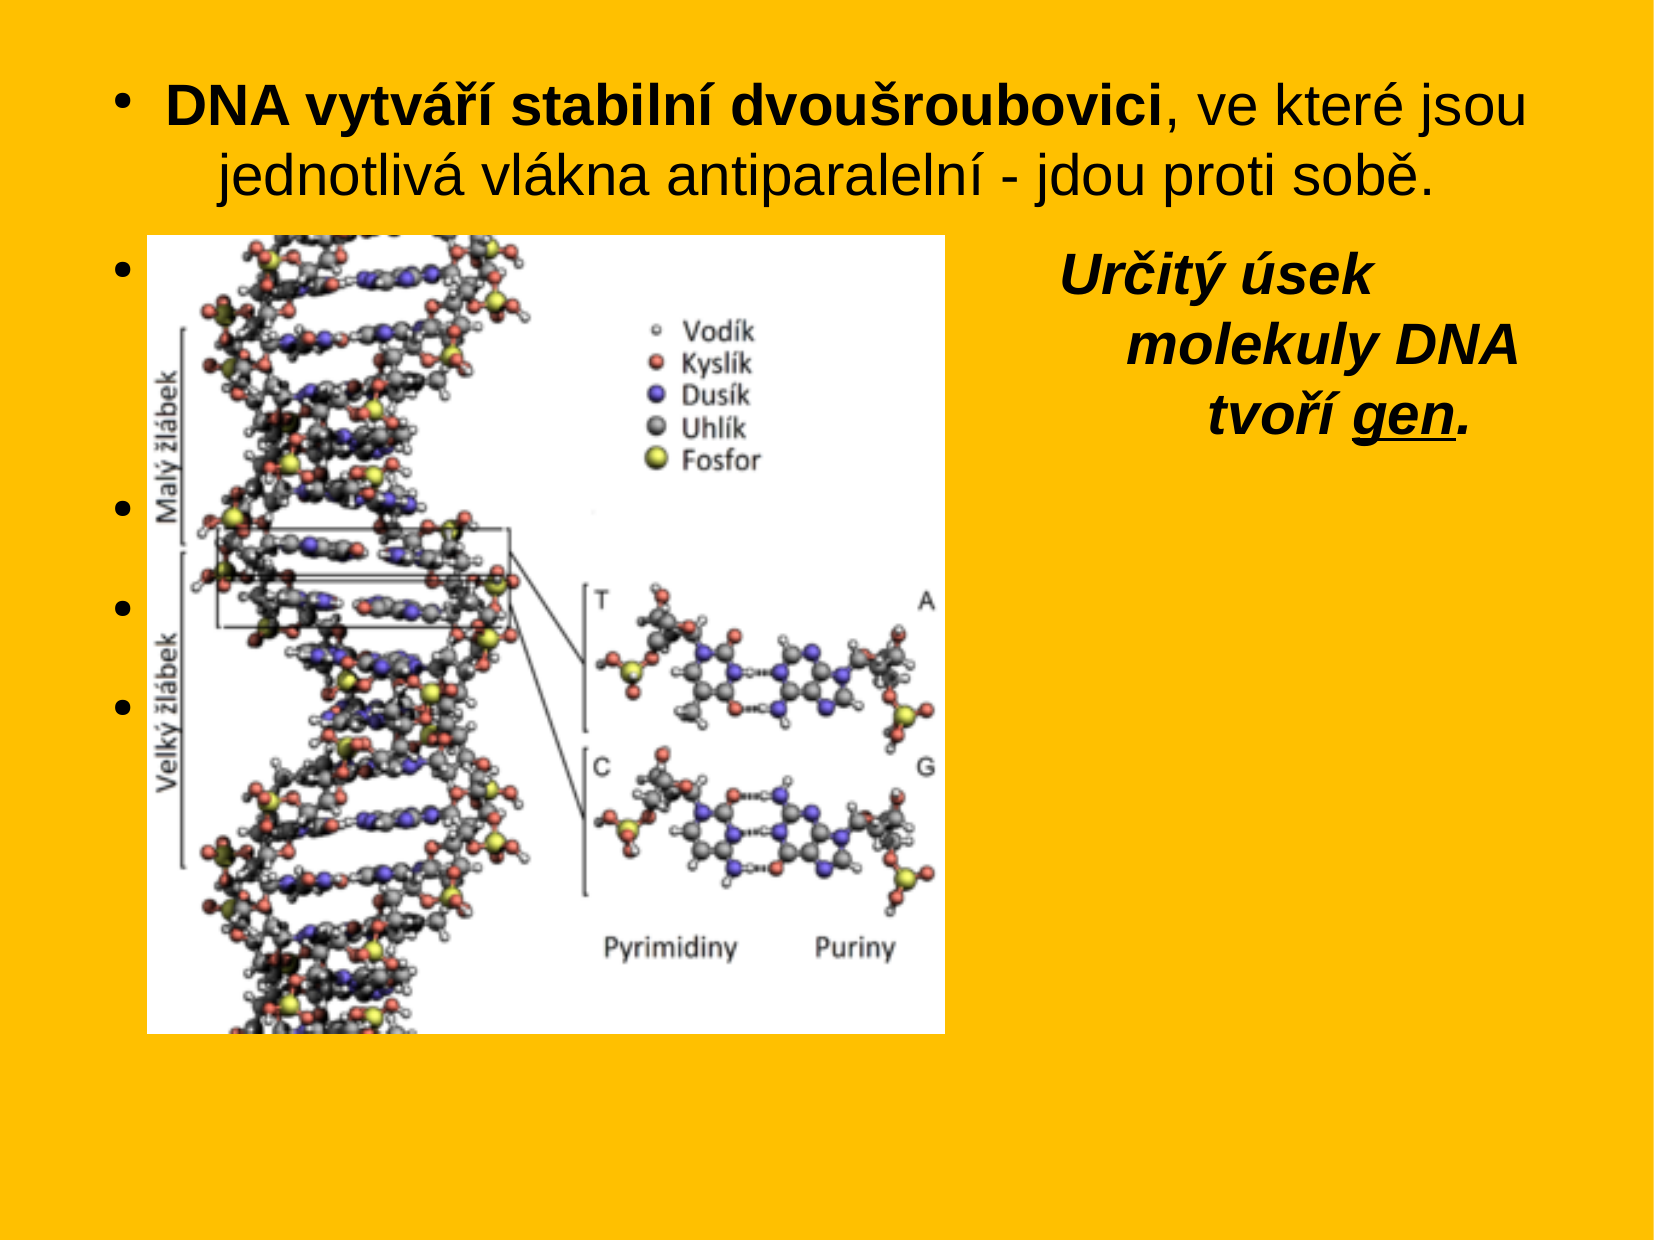

# DNA vytváří stabilní dvoušroubovici, ve které jsou jednotlivá vlákna antiparalelní - jdou proti sobě.
 Určitý úsek molekuly DNA tvoří gen.